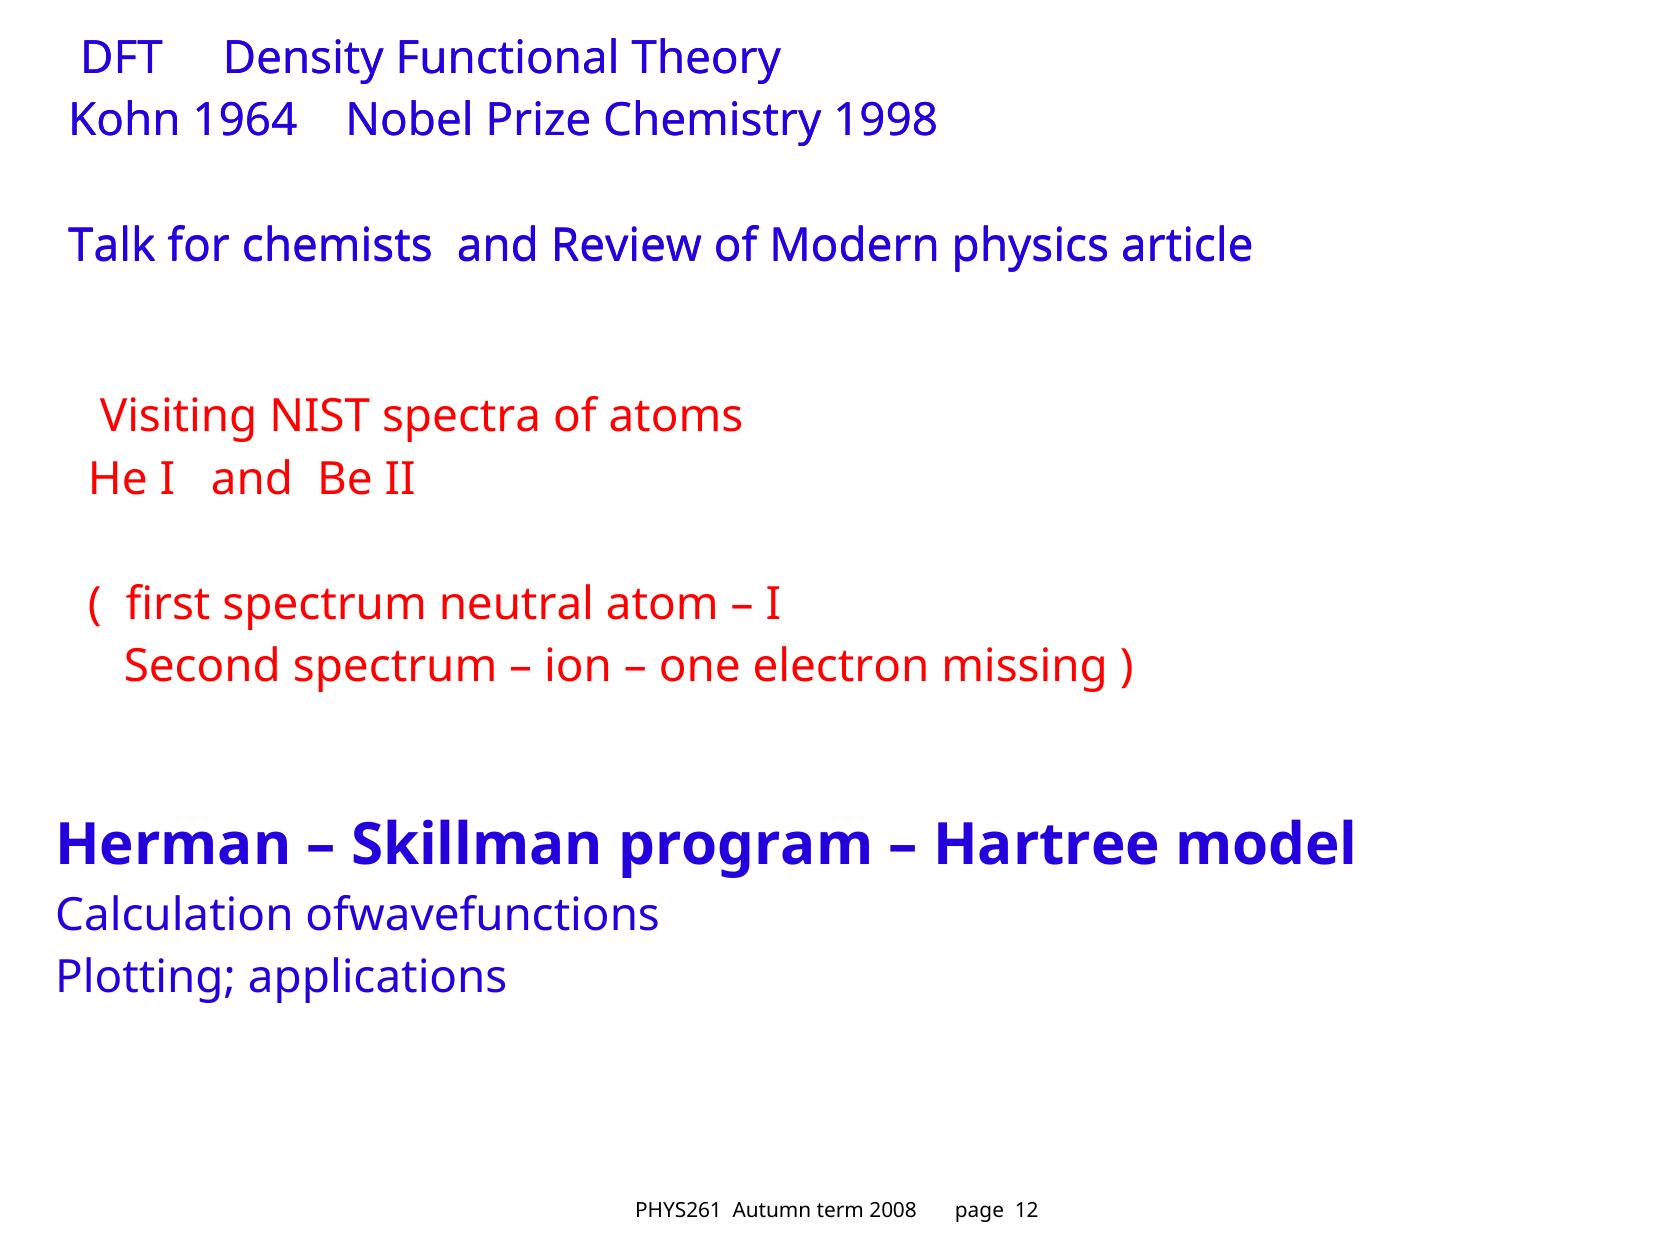

DFT Density Functional Theory
Kohn 1964 Nobel Prize Chemistry 1998
Talk for chemists and Review of Modern physics article
 DFT Density Functional Theory
Kohn 1964 Nobel Prize Chemistry 1998
Talk for chemists and Review of Modern physics article
 Visiting NIST spectra of atoms
He I and Be II
( first spectrum neutral atom – I
 Second spectrum – ion – one electron missing )
Herman – Skillman program – Hartree model
Calculation ofwavefunctions
Plotting; applications